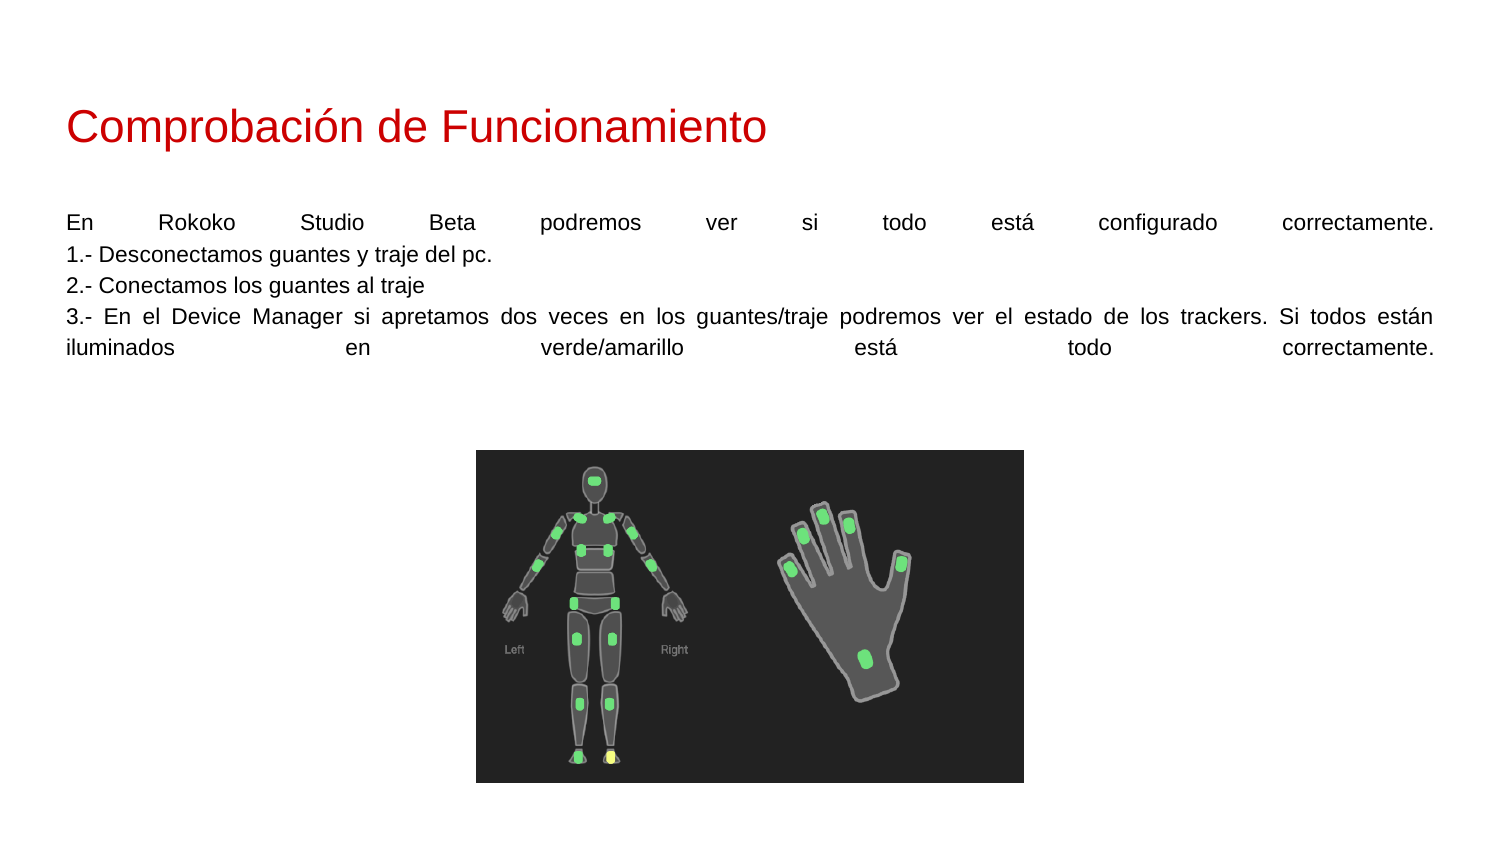

# Comprobación de Funcionamiento
En Rokoko Studio Beta podremos ver si todo está configurado correctamente.
1.- Desconectamos guantes y traje del pc.
2.- Conectamos los guantes al traje
3.- En el Device Manager si apretamos dos veces en los guantes/traje podremos ver el estado de los trackers. Si todos están iluminados en verde/amarillo está todo correctamente.